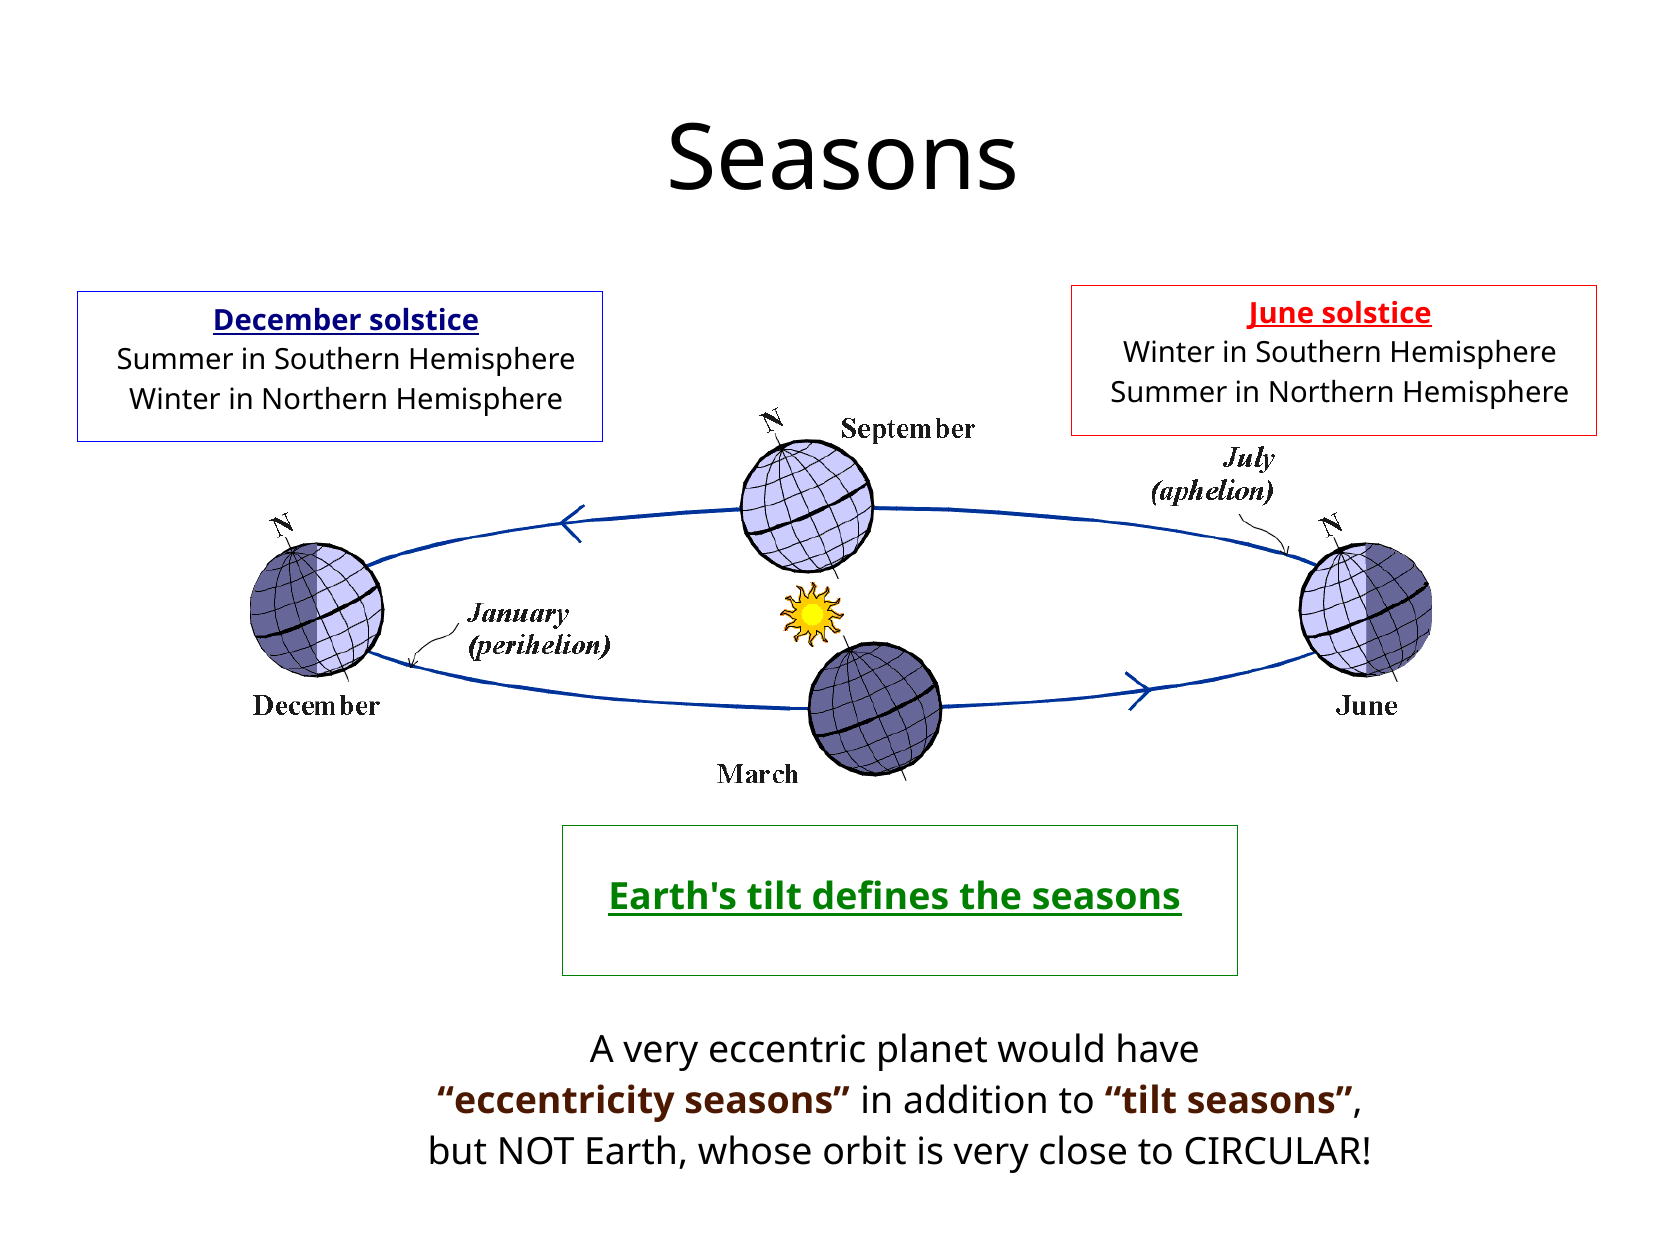

# Seasons
June solstice
Winter in Southern Hemisphere
Summer in Northern Hemisphere
December solstice
Summer in Southern Hemisphere
Winter in Northern Hemisphere
Earth's tilt defines the seasons
A very eccentric planet would have
“eccentricity seasons” in addition to “tilt seasons”,
but NOT Earth, whose orbit is very close to CIRCULAR!